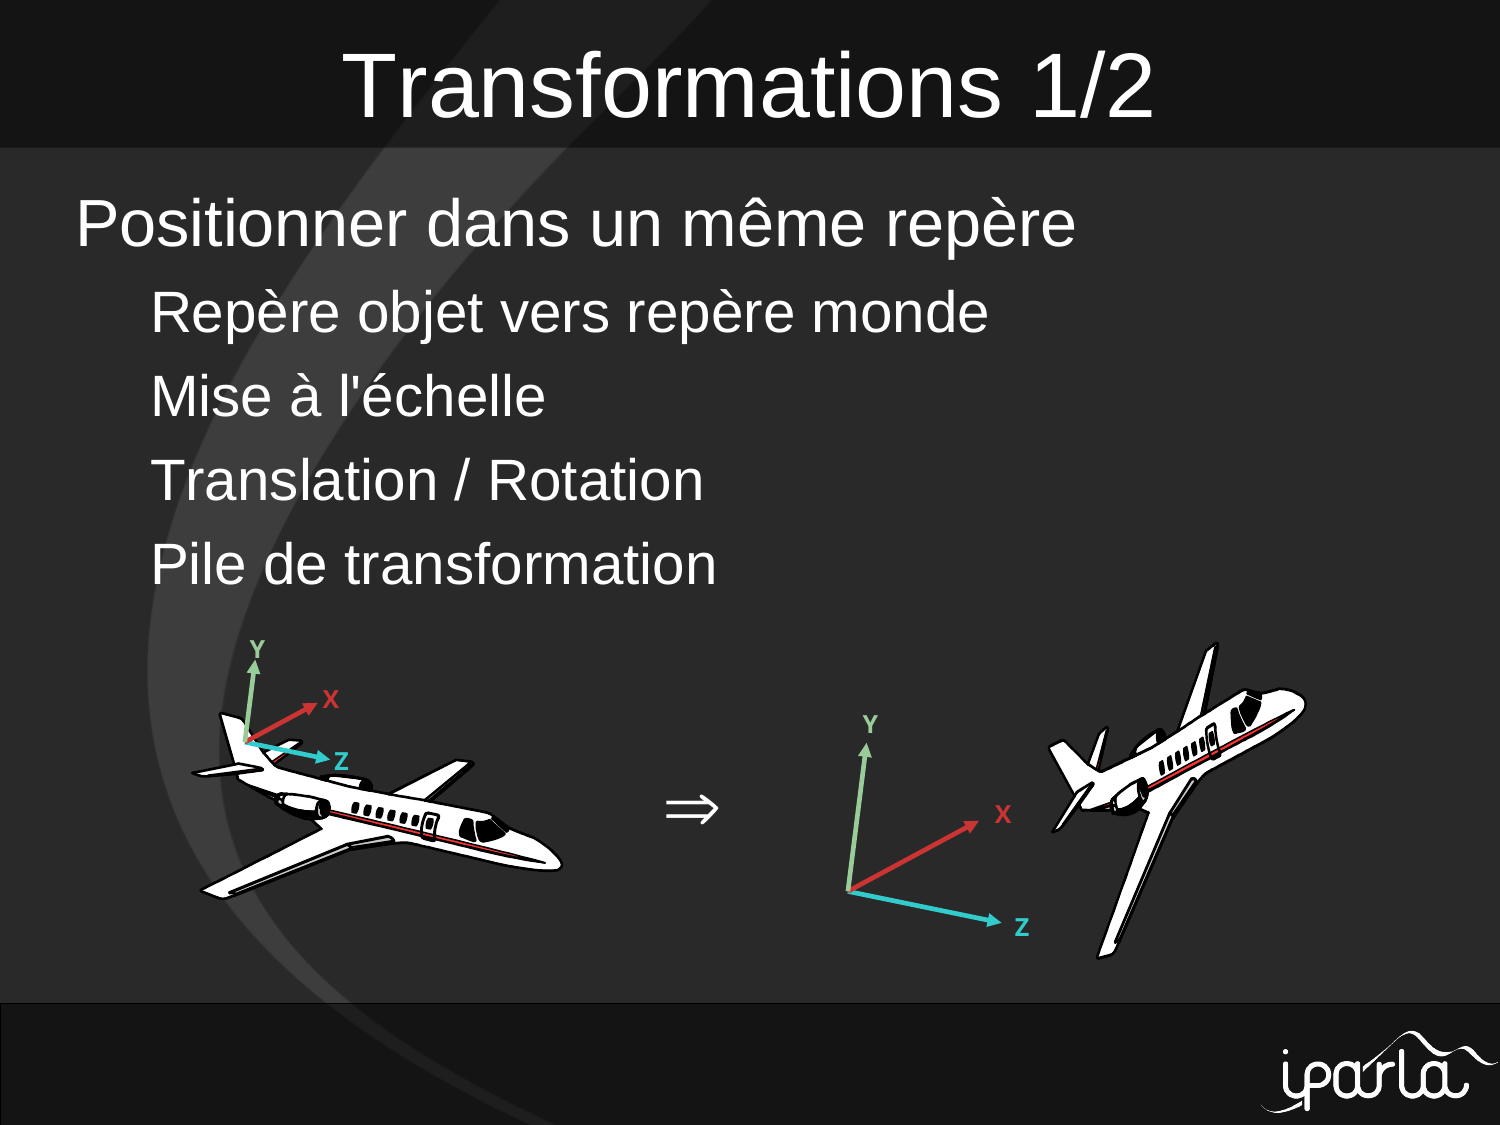

# Transformations 1/2
Positionner dans un même repère
Repère objet vers repère monde
Mise à l'échelle
Translation / Rotation
Pile de transformation
Y
X
Z
Y
X
Z
